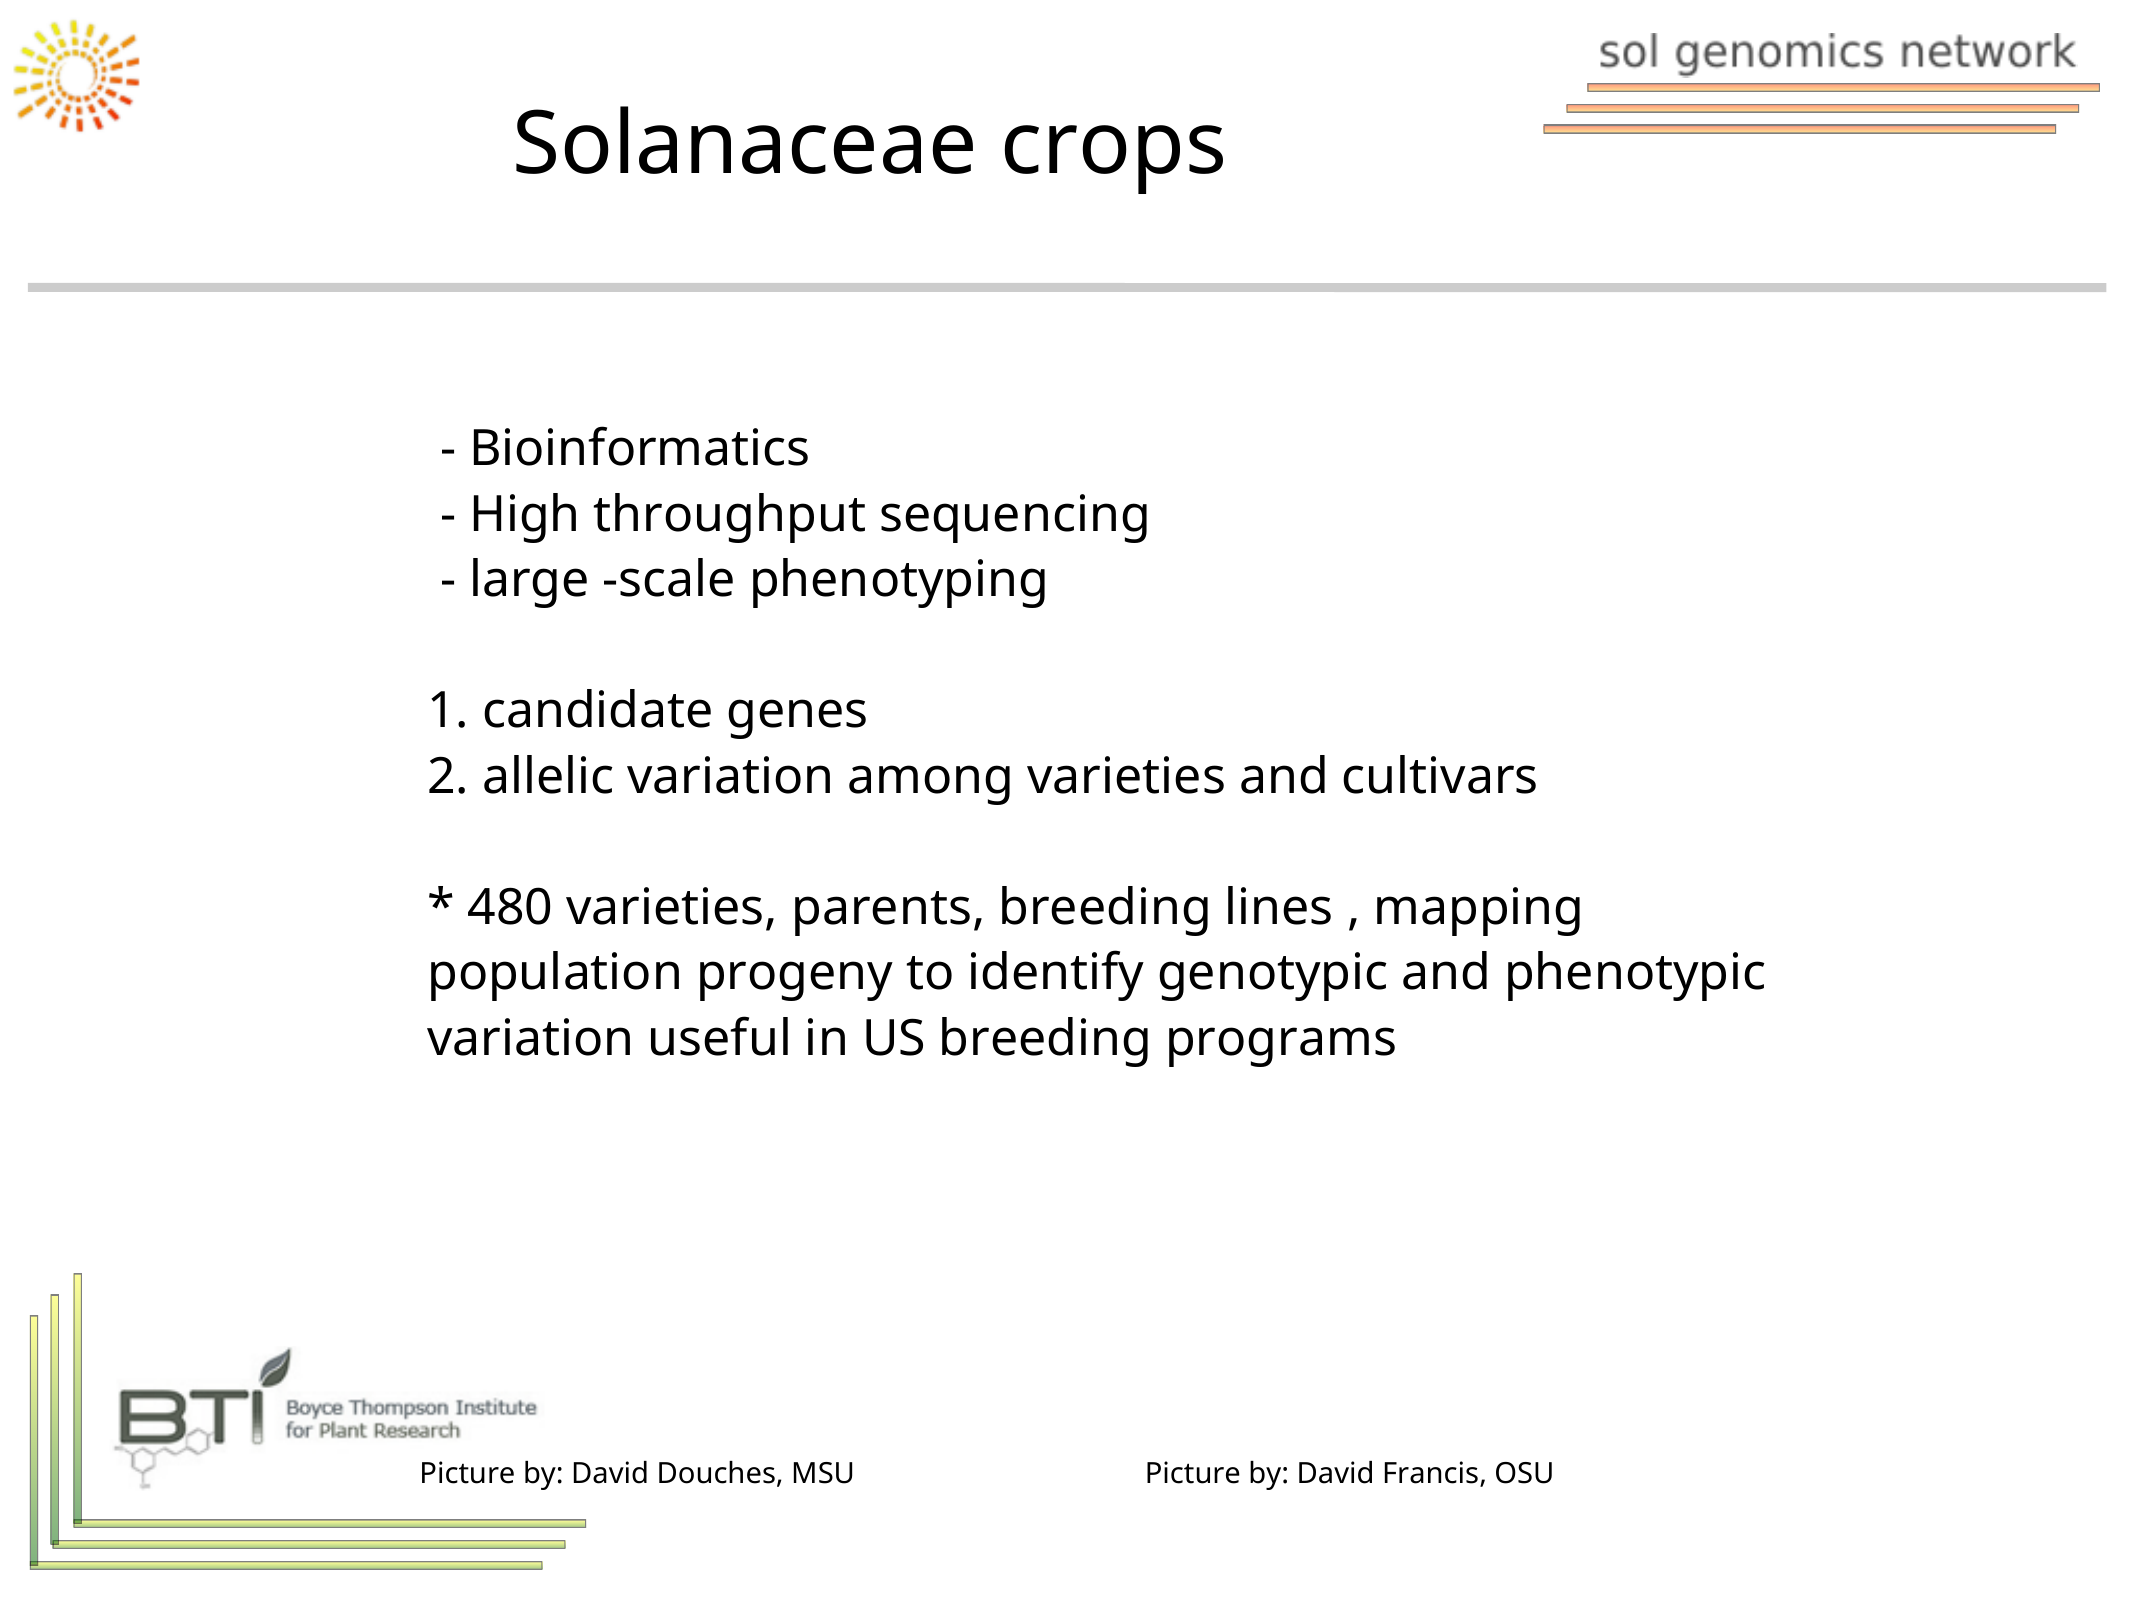

Solanaceae crops
 - Bioinformatics
 - High throughput sequencing
 - large -scale phenotyping
1. candidate genes
2. allelic variation among varieties and cultivars
* 480 varieties, parents, breeding lines , mapping population progeny to identify genotypic and phenotypic variation useful in US breeding programs
Picture by: David Douches, MSU
Picture by: David Francis, OSU